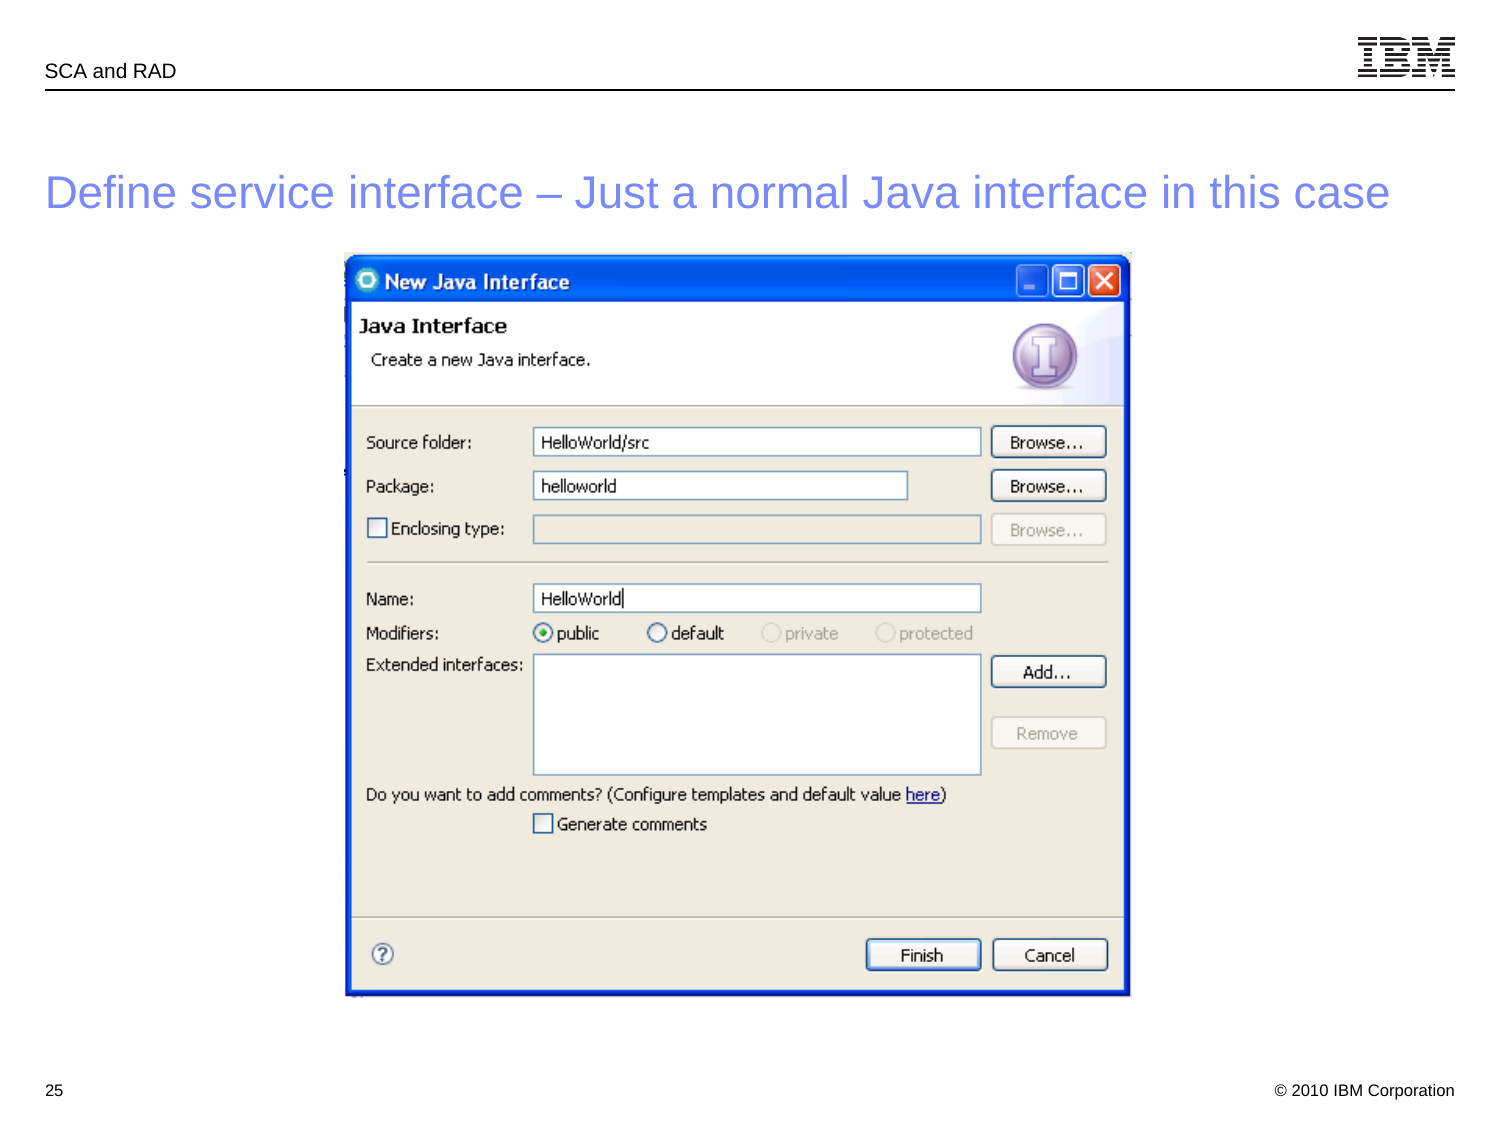

# Define service interface – Just a normal Java interface in this case
25